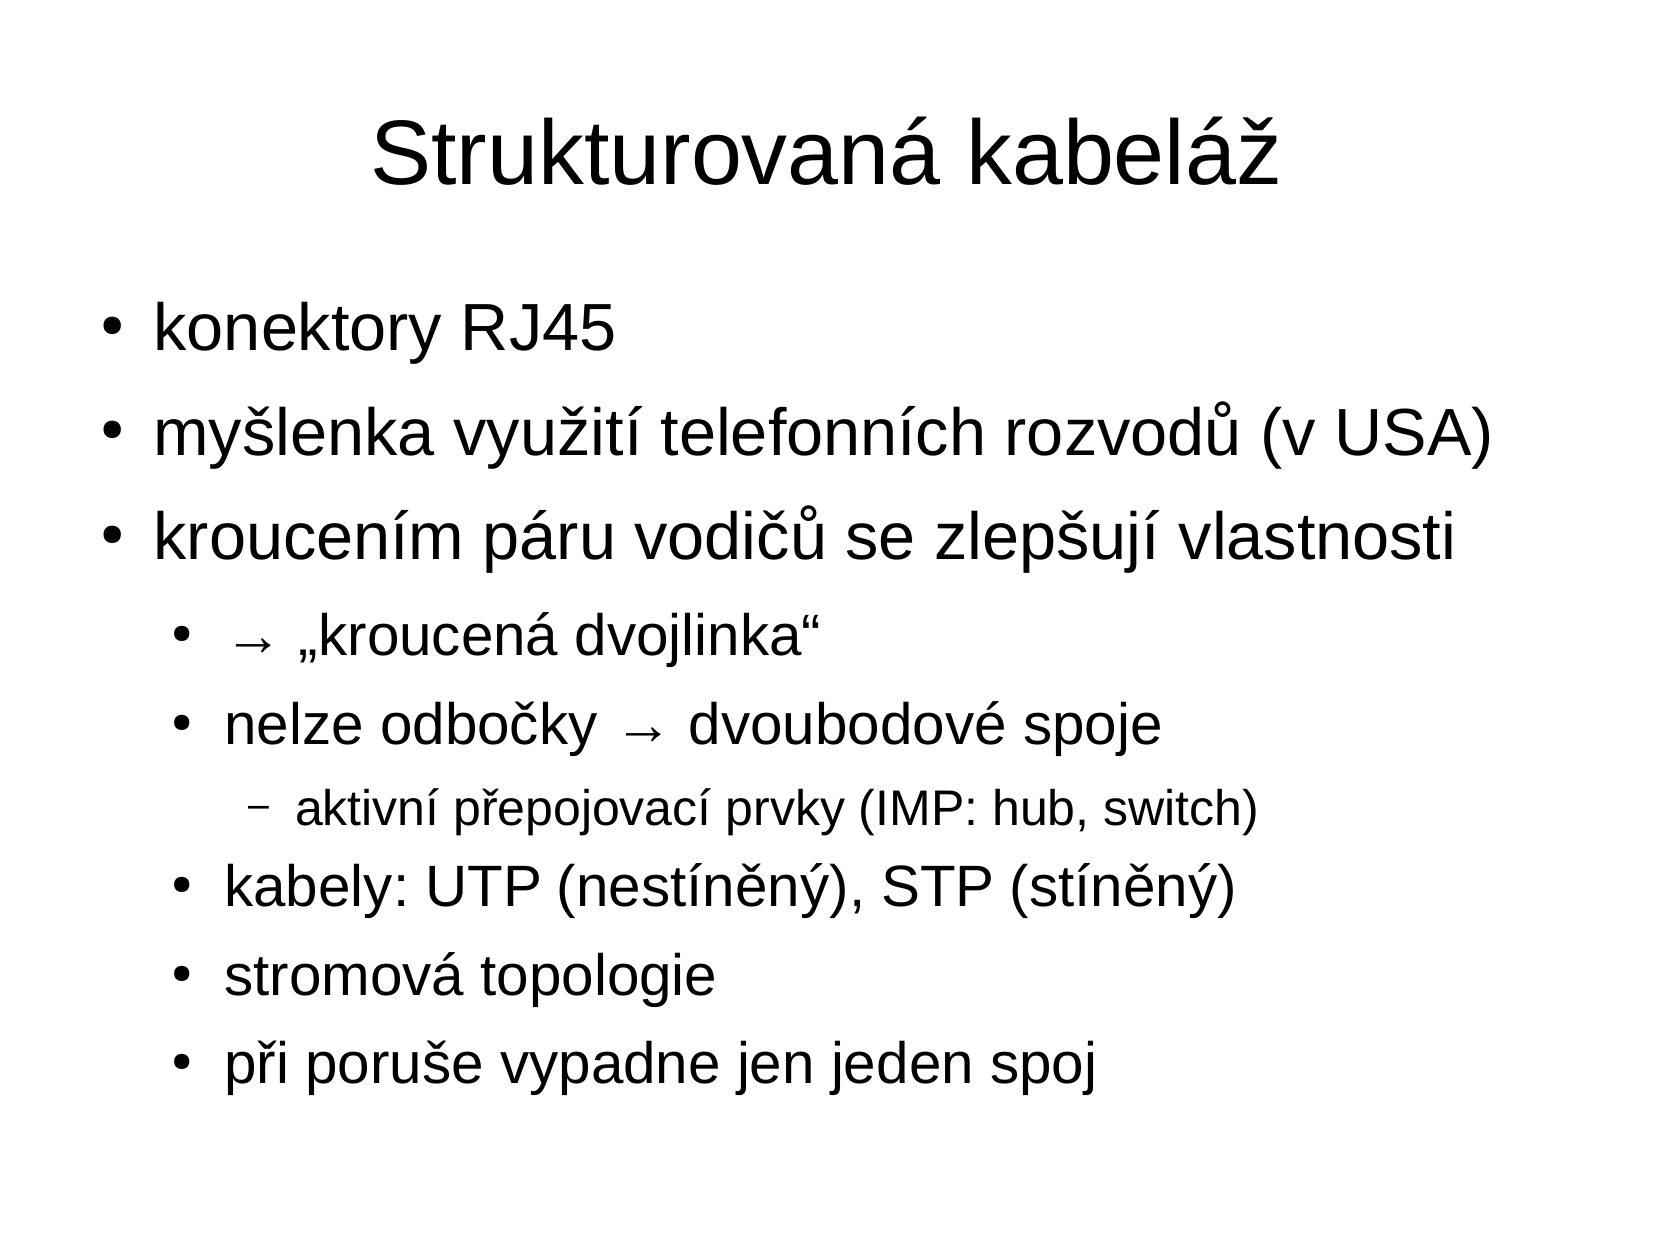

# Strukturovaná kabeláž
konektory RJ45
myšlenka využití telefonních rozvodů (v USA)
kroucením páru vodičů se zlepšují vlastnosti
→ „kroucená dvojlinka“
nelze odbočky → dvoubodové spoje
aktivní přepojovací prvky (IMP: hub, switch)
kabely: UTP (nestíněný), STP (stíněný)
stromová topologie
při poruše vypadne jen jeden spoj